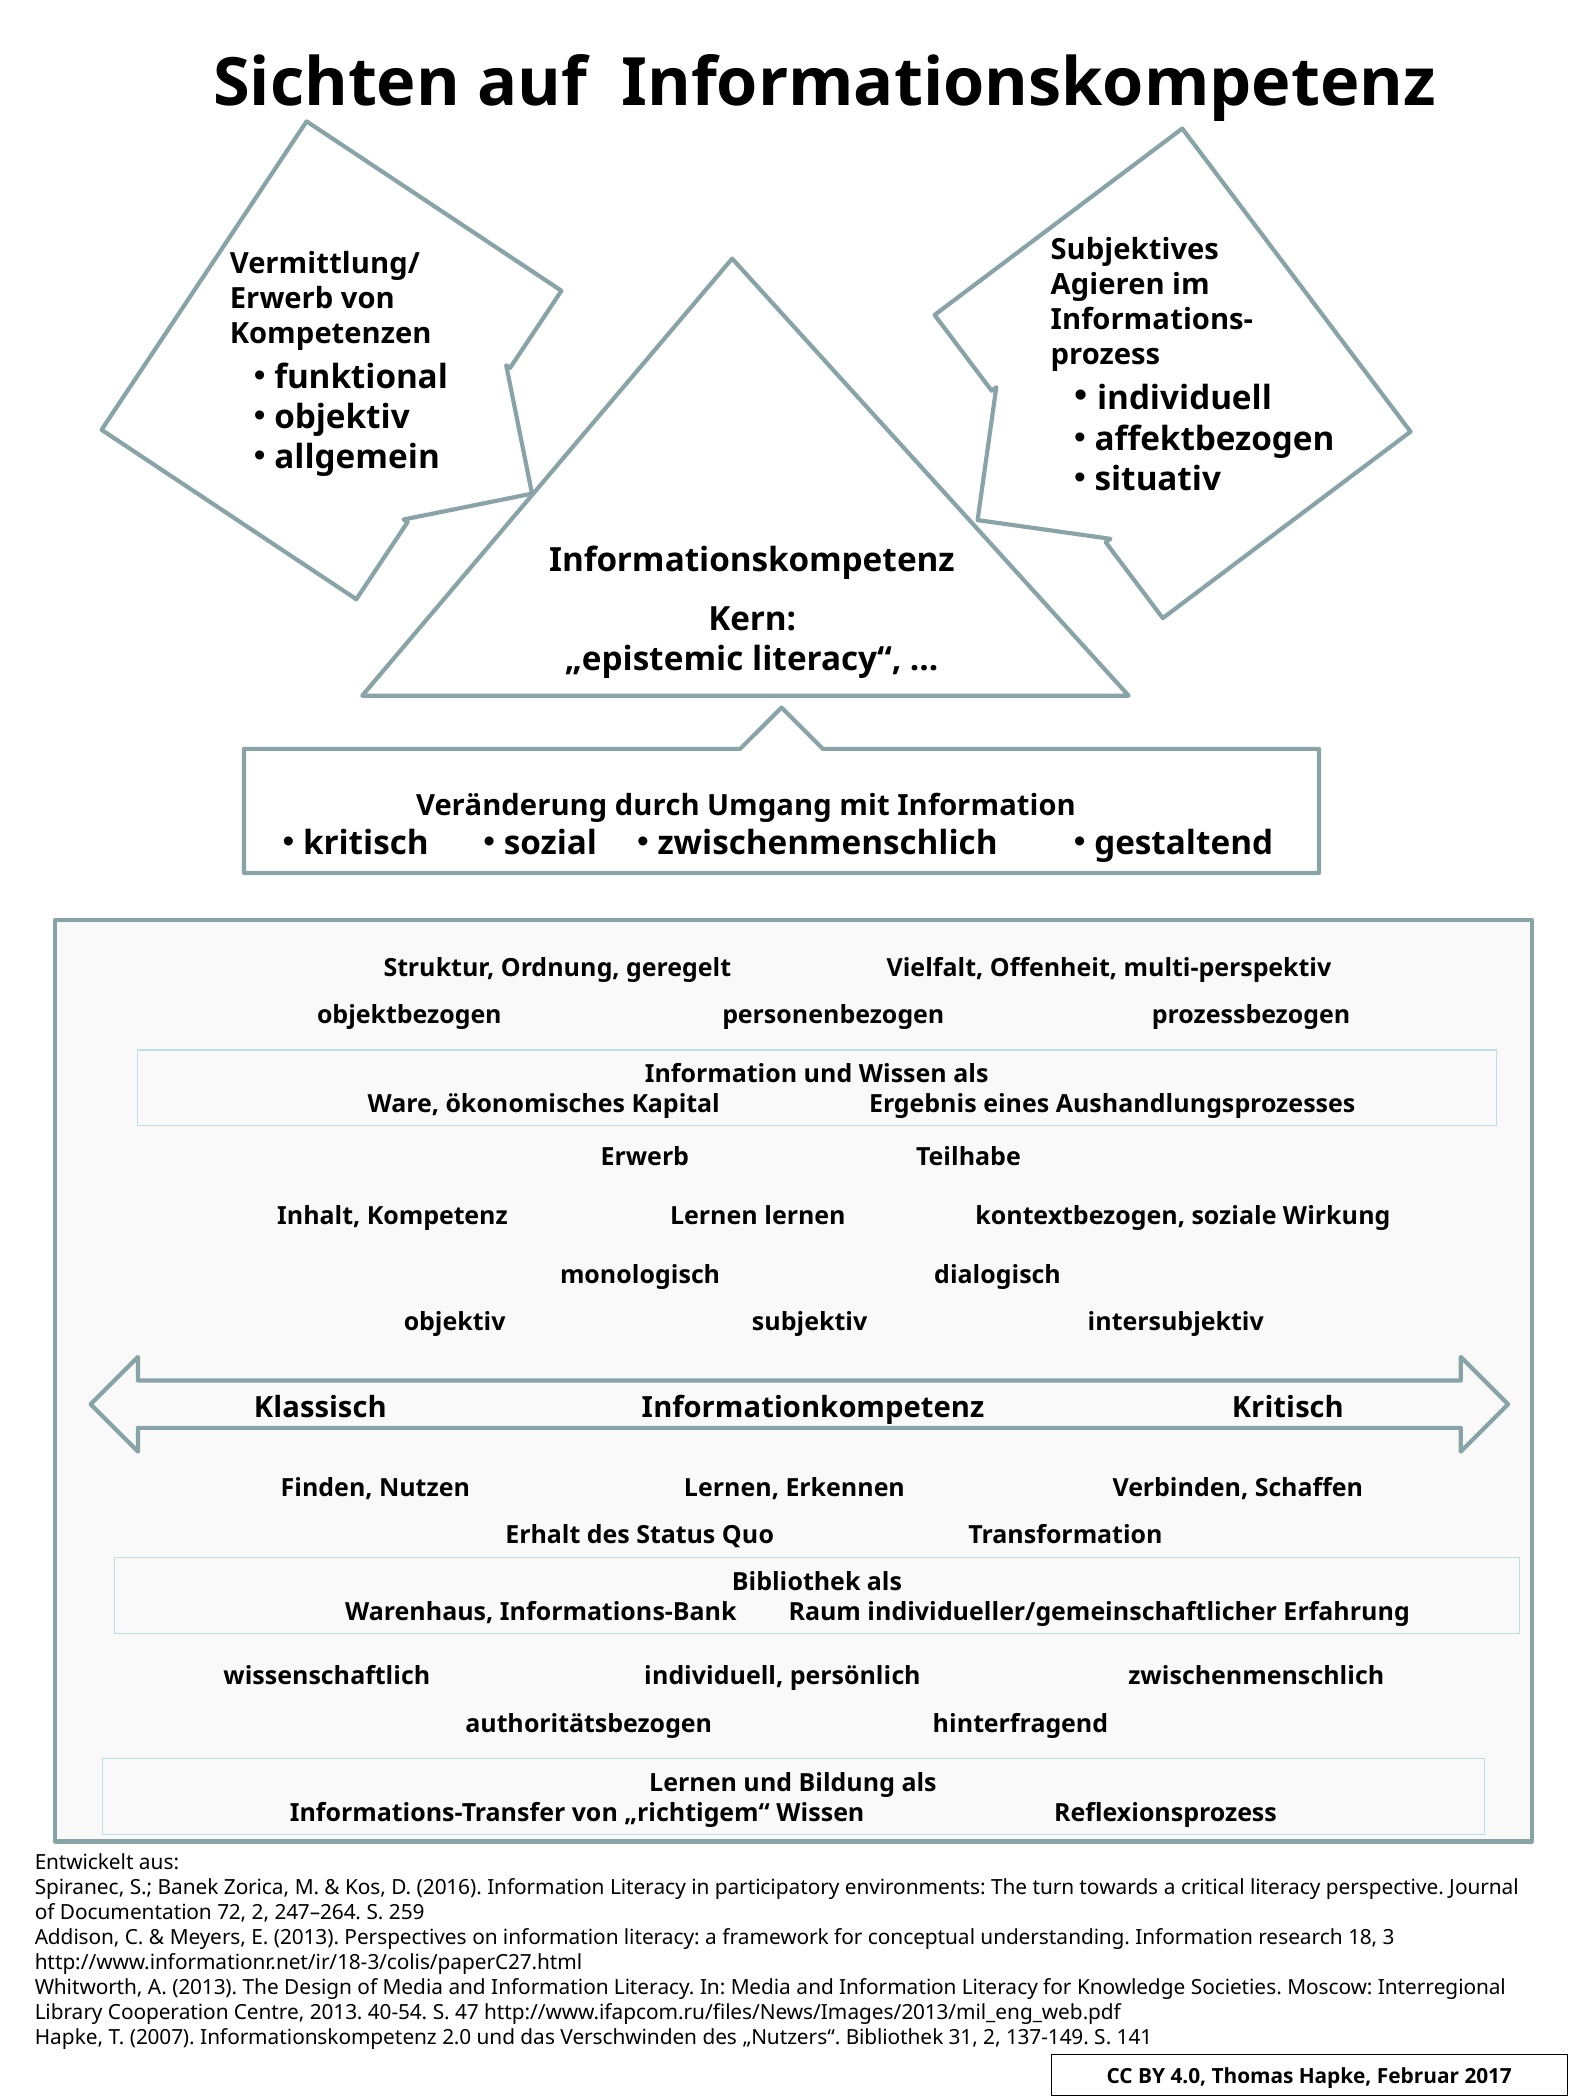

Sichten auf Informationskompetenz
Subjektives
Agieren im
Informations-
prozess
Vermittlung/
Erwerb von
Kompetenzen
 funktional
 objektiv
 allgemein
 individuell
 affektbezogen
 situativ
Informationskompetenz
Kern:
„epistemic literacy“, …
Veränderung durch Umgang mit Information
 kritisch
 sozial
 zwischenmenschlich
 gestaltend
Struktur, Ordnung, geregelt Vielfalt, Offenheit, multi-perspektiv
objektbezogen personenbezogen prozessbezogen
Information und Wissen als
 Ware, ökonomisches Kapital Ergebnis eines Aushandlungsprozesses
Erwerb Teilhabe
Inhalt, Kompetenz Lernen lernen kontextbezogen, soziale Wirkung
monologisch dialogisch
objektiv subjektiv intersubjektiv
Klassisch Informationkompetenz Kritisch
Finden, Nutzen Lernen, Erkennen Verbinden, Schaffen
Erhalt des Status Quo Transformation
Bibliothek als
 Warenhaus, Informations-Bank Raum individueller/gemeinschaftlicher Erfahrung
wissenschaftlich individuell, persönlich zwischenmenschlich
authoritätsbezogen hinterfragend
Lernen und Bildung als
Informations-Transfer von „richtigem“ Wissen Reflexionsprozess
Entwickelt aus:
Spiranec, S.; Banek Zorica, M. & Kos, D. (2016). Information Literacy in participatory environments: The turn towards a critical literacy perspective. Journal of Documentation 72, 2, 247–264. S. 259
Addison, C. & Meyers, E. (2013). Perspectives on information literacy: a framework for conceptual understanding. Information research 18, 3 http://www.informationr.net/ir/18-3/colis/paperC27.html
Whitworth, A. (2013). The Design of Media and Information Literacy. In: Media and Information Literacy for Knowledge Societies. Moscow: Interregional Library Cooperation Centre, 2013. 40-54. S. 47 http://www.ifapcom.ru/files/News/Images/2013/mil_eng_web.pdf
Hapke, T. (2007). Informationskompetenz 2.0 und das Verschwinden des „Nutzers“. Bibliothek 31, 2, 137-149. S. 141
CC BY 4.0, Thomas Hapke, Februar 2017